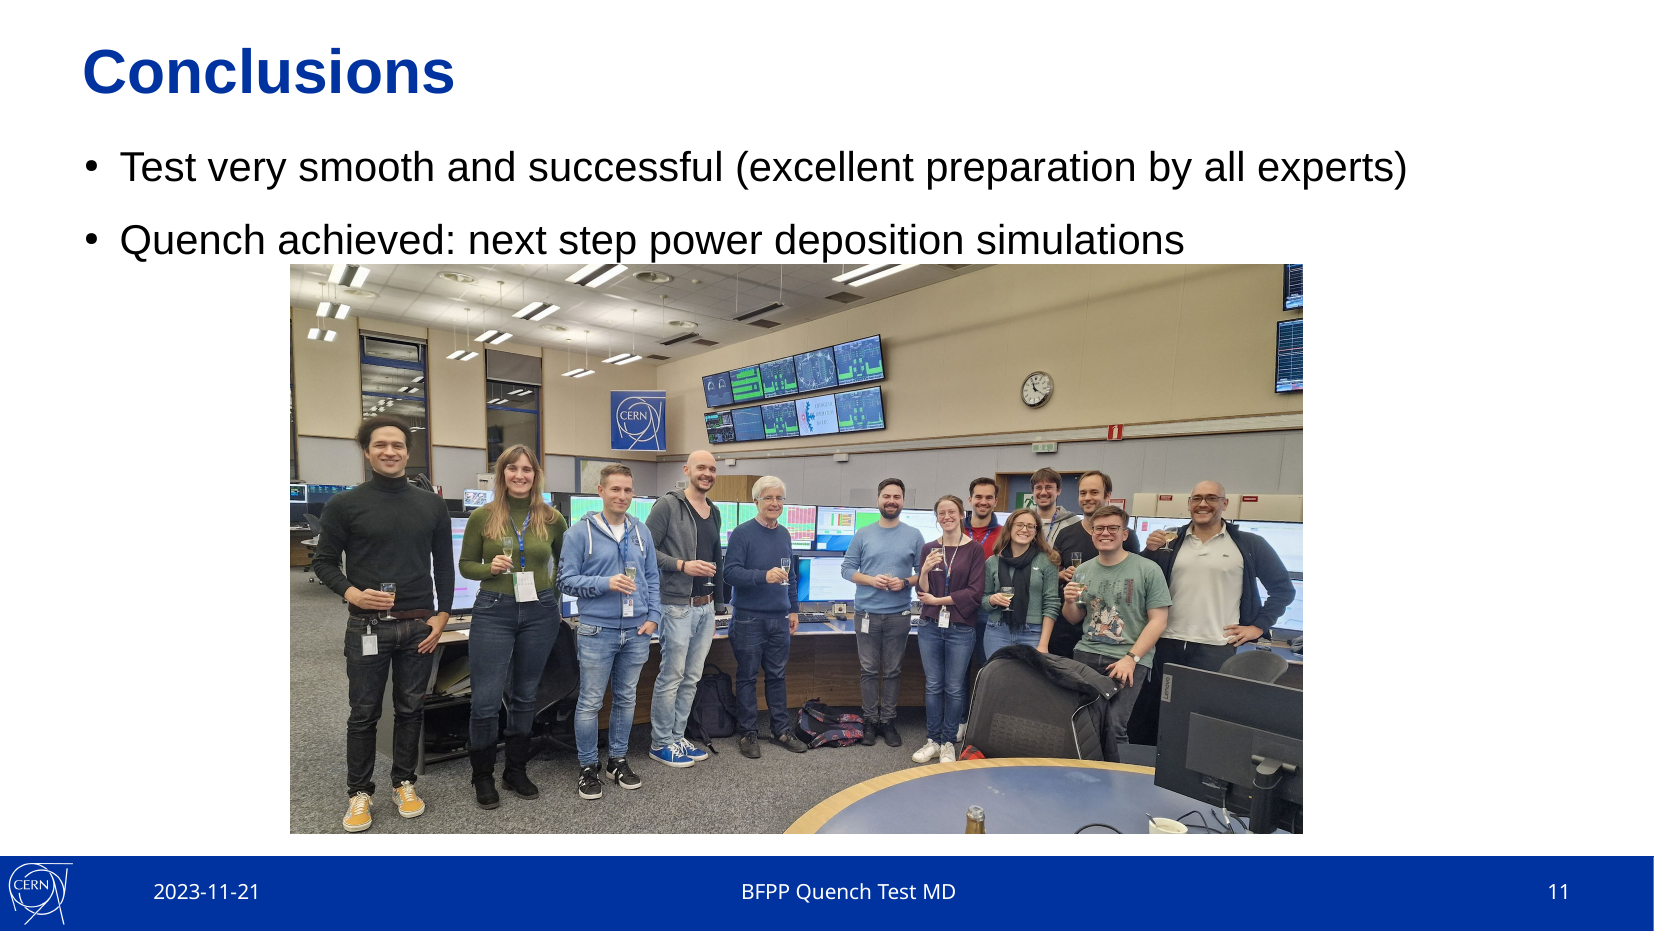

# Conclusions
Test very smooth and successful (excellent preparation by all experts)
Quench achieved: next step power deposition simulations
2023-11-21
BFPP Quench Test MD
11